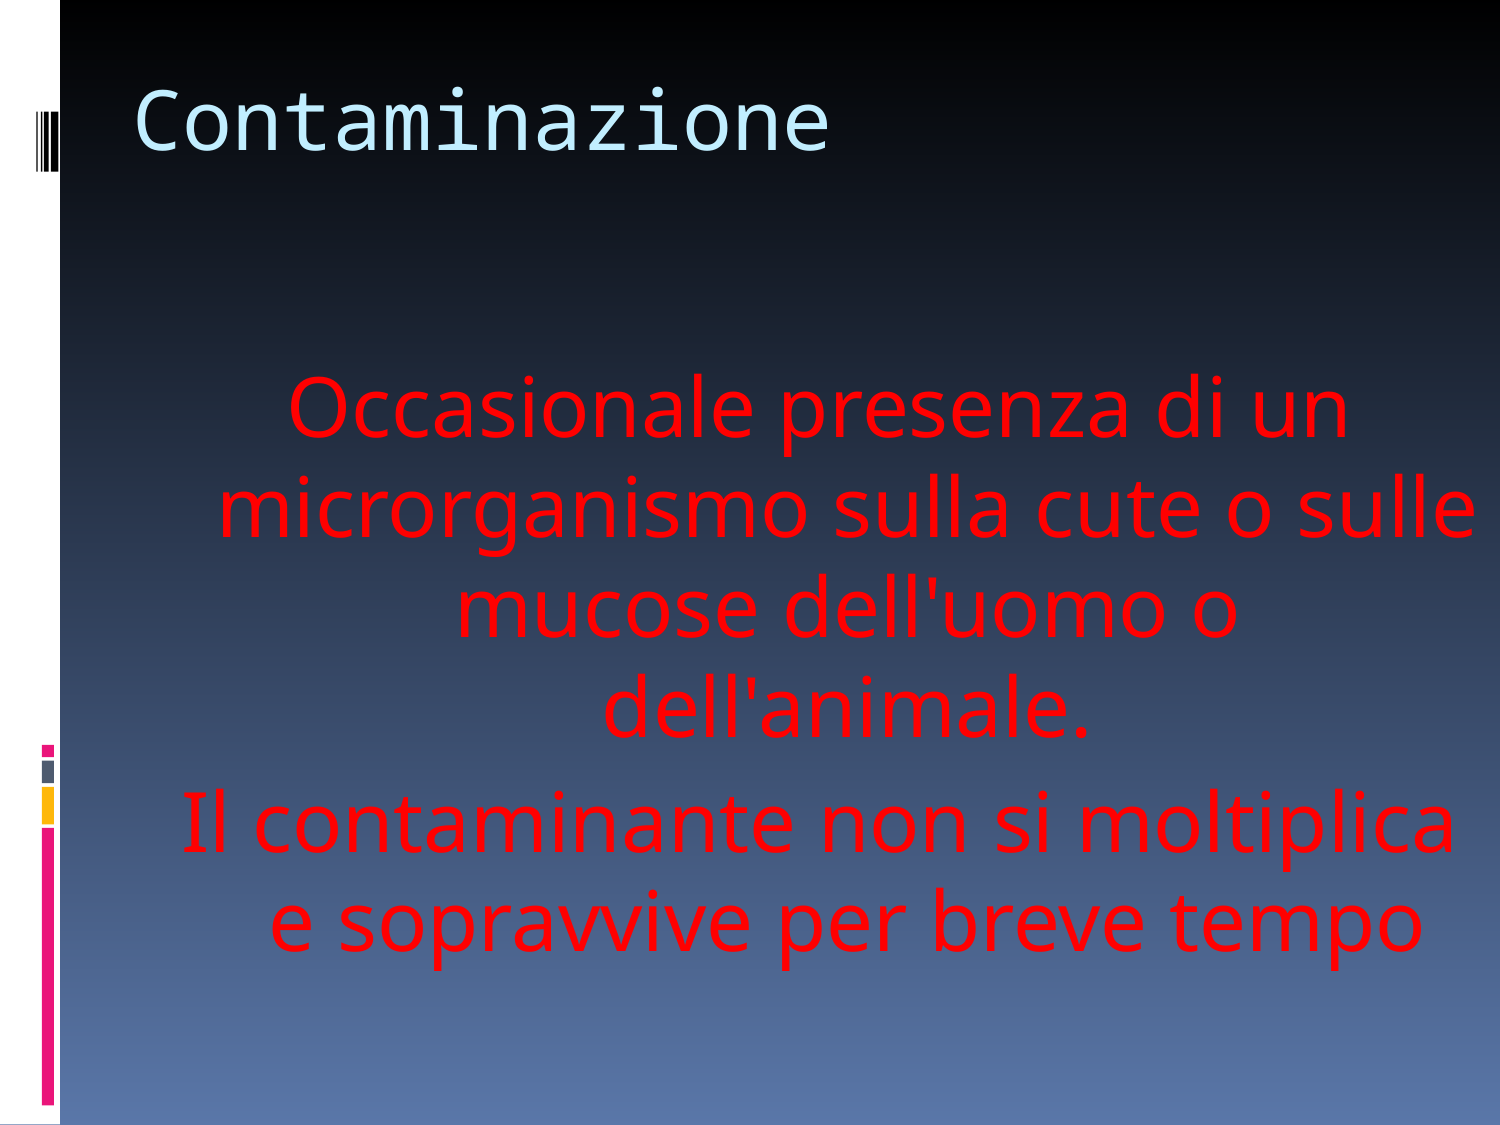

# Contaminazione
Occasionale presenza di un microrganismo sulla cute o sulle mucose dell'uomo o dell'animale.
Il contaminante non si moltiplica e sopravvive per breve tempo